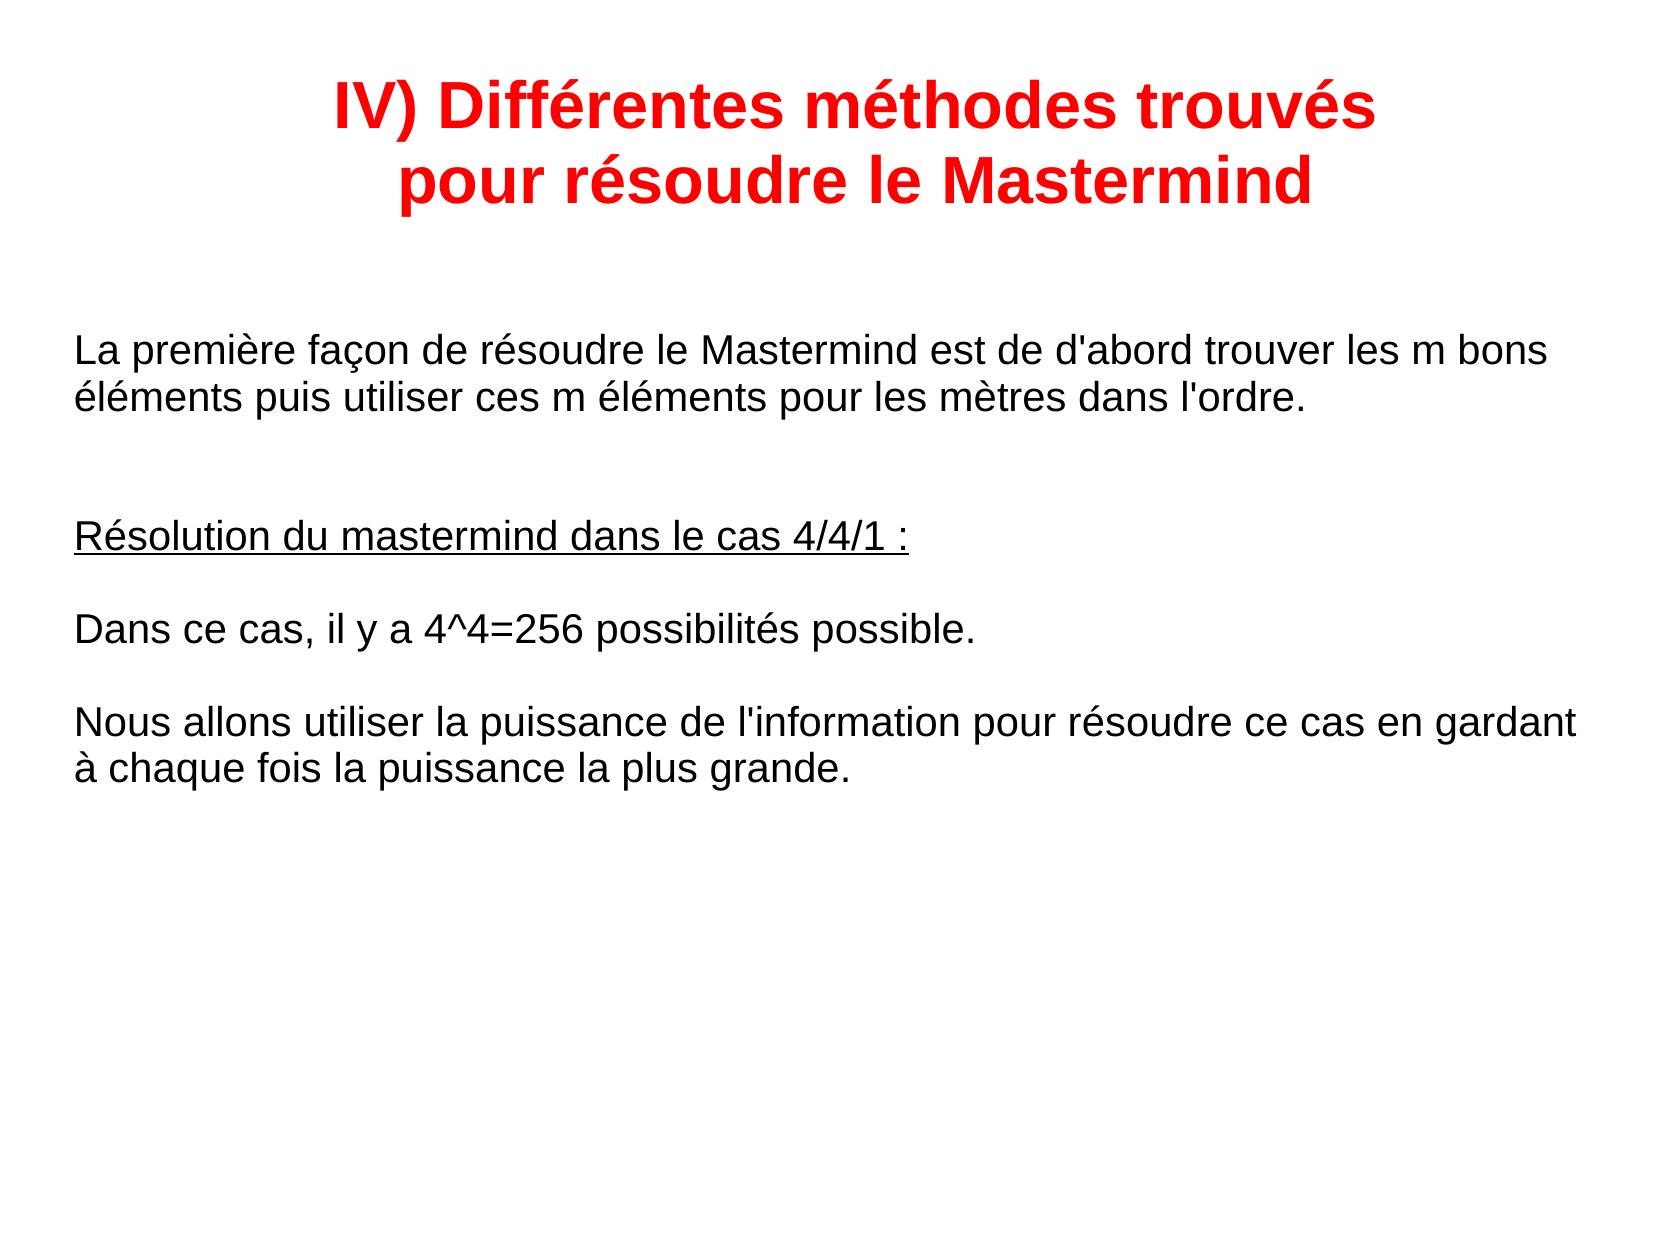

IV) Différentes méthodes trouvés pour résoudre le Mastermind
La première façon de résoudre le Mastermind est de d'abord trouver les m bons éléments puis utiliser ces m éléments pour les mètres dans l'ordre.
Résolution du mastermind dans le cas 4/4/1 :
Dans ce cas, il y a 4^4=256 possibilités possible.
Nous allons utiliser la puissance de l'information pour résoudre ce cas en gardant à chaque fois la puissance la plus grande.